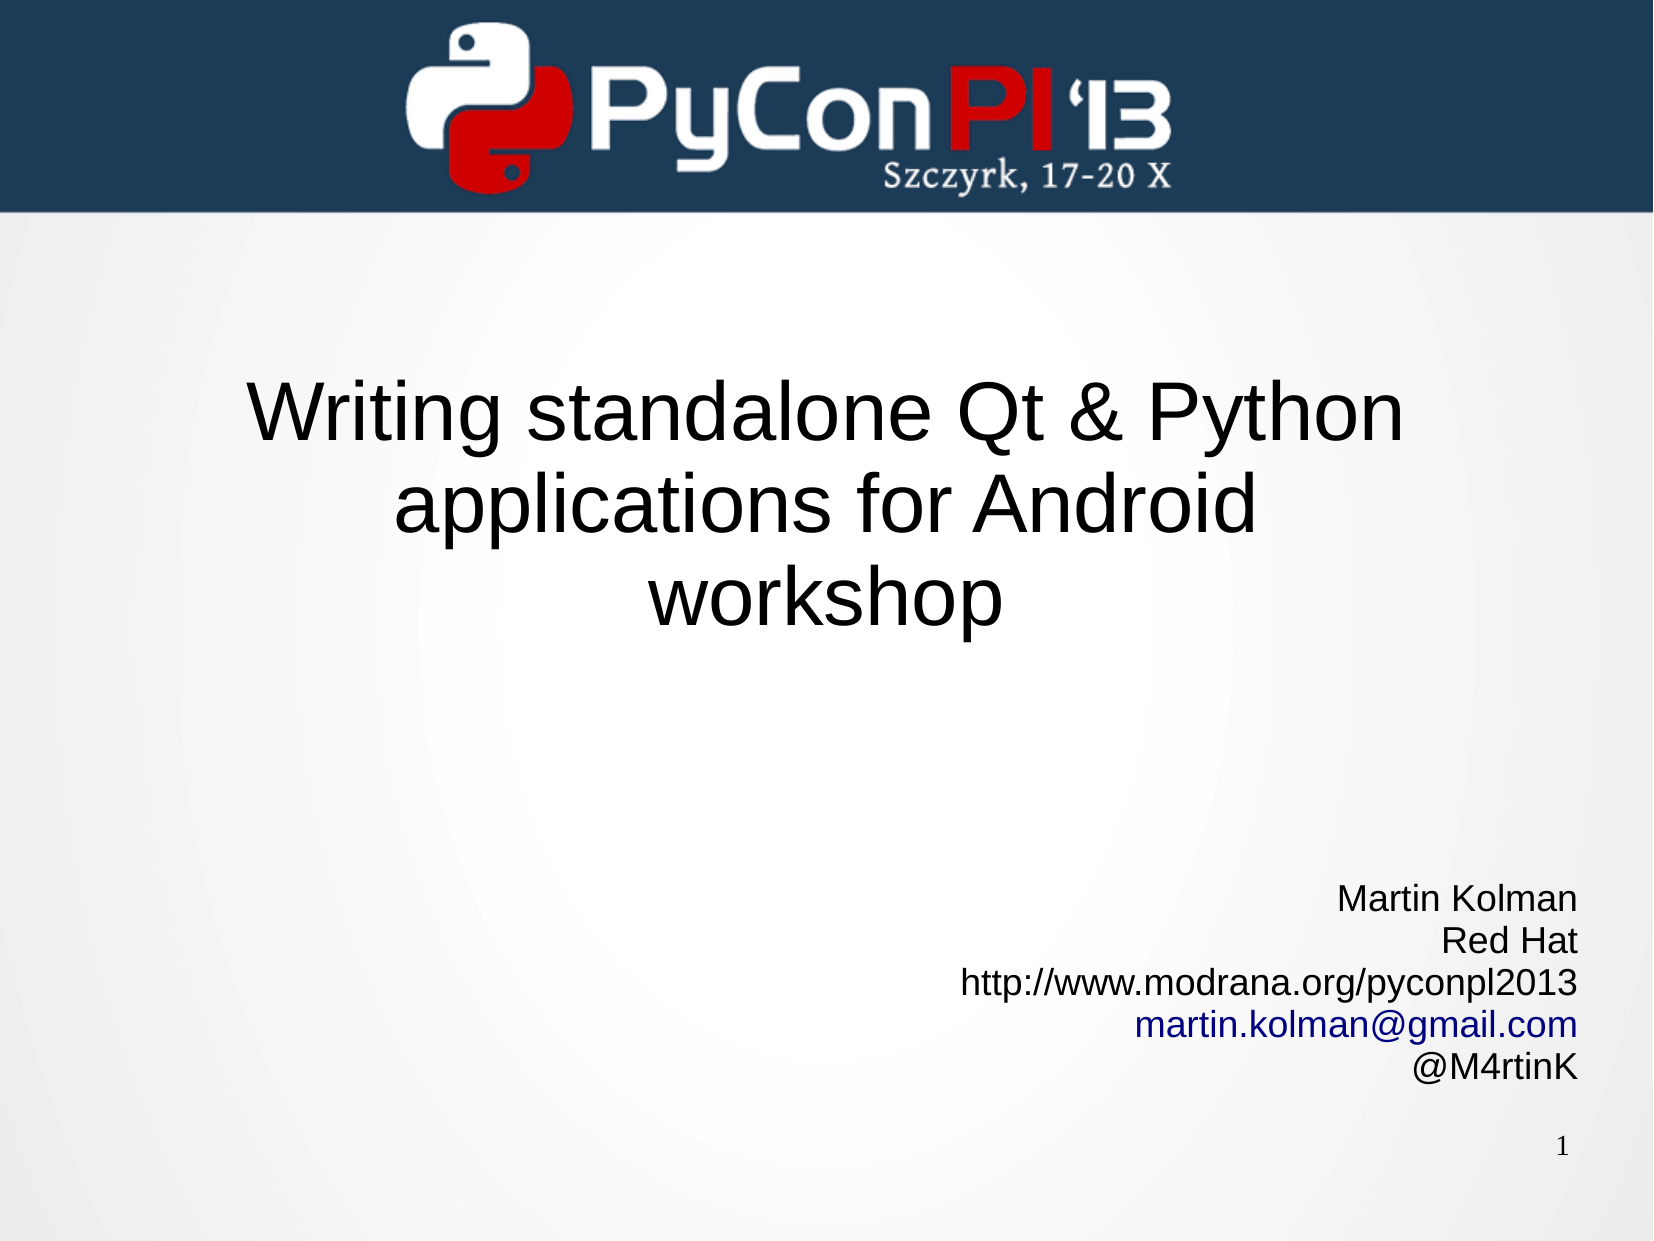

# Writing standalone Qt & Python applications for Android workshop
Martin Kolman
Red Hat
http://www.modrana.org/pyconpl2013
martin.kolman@gmail.com
@M4rtinK
1